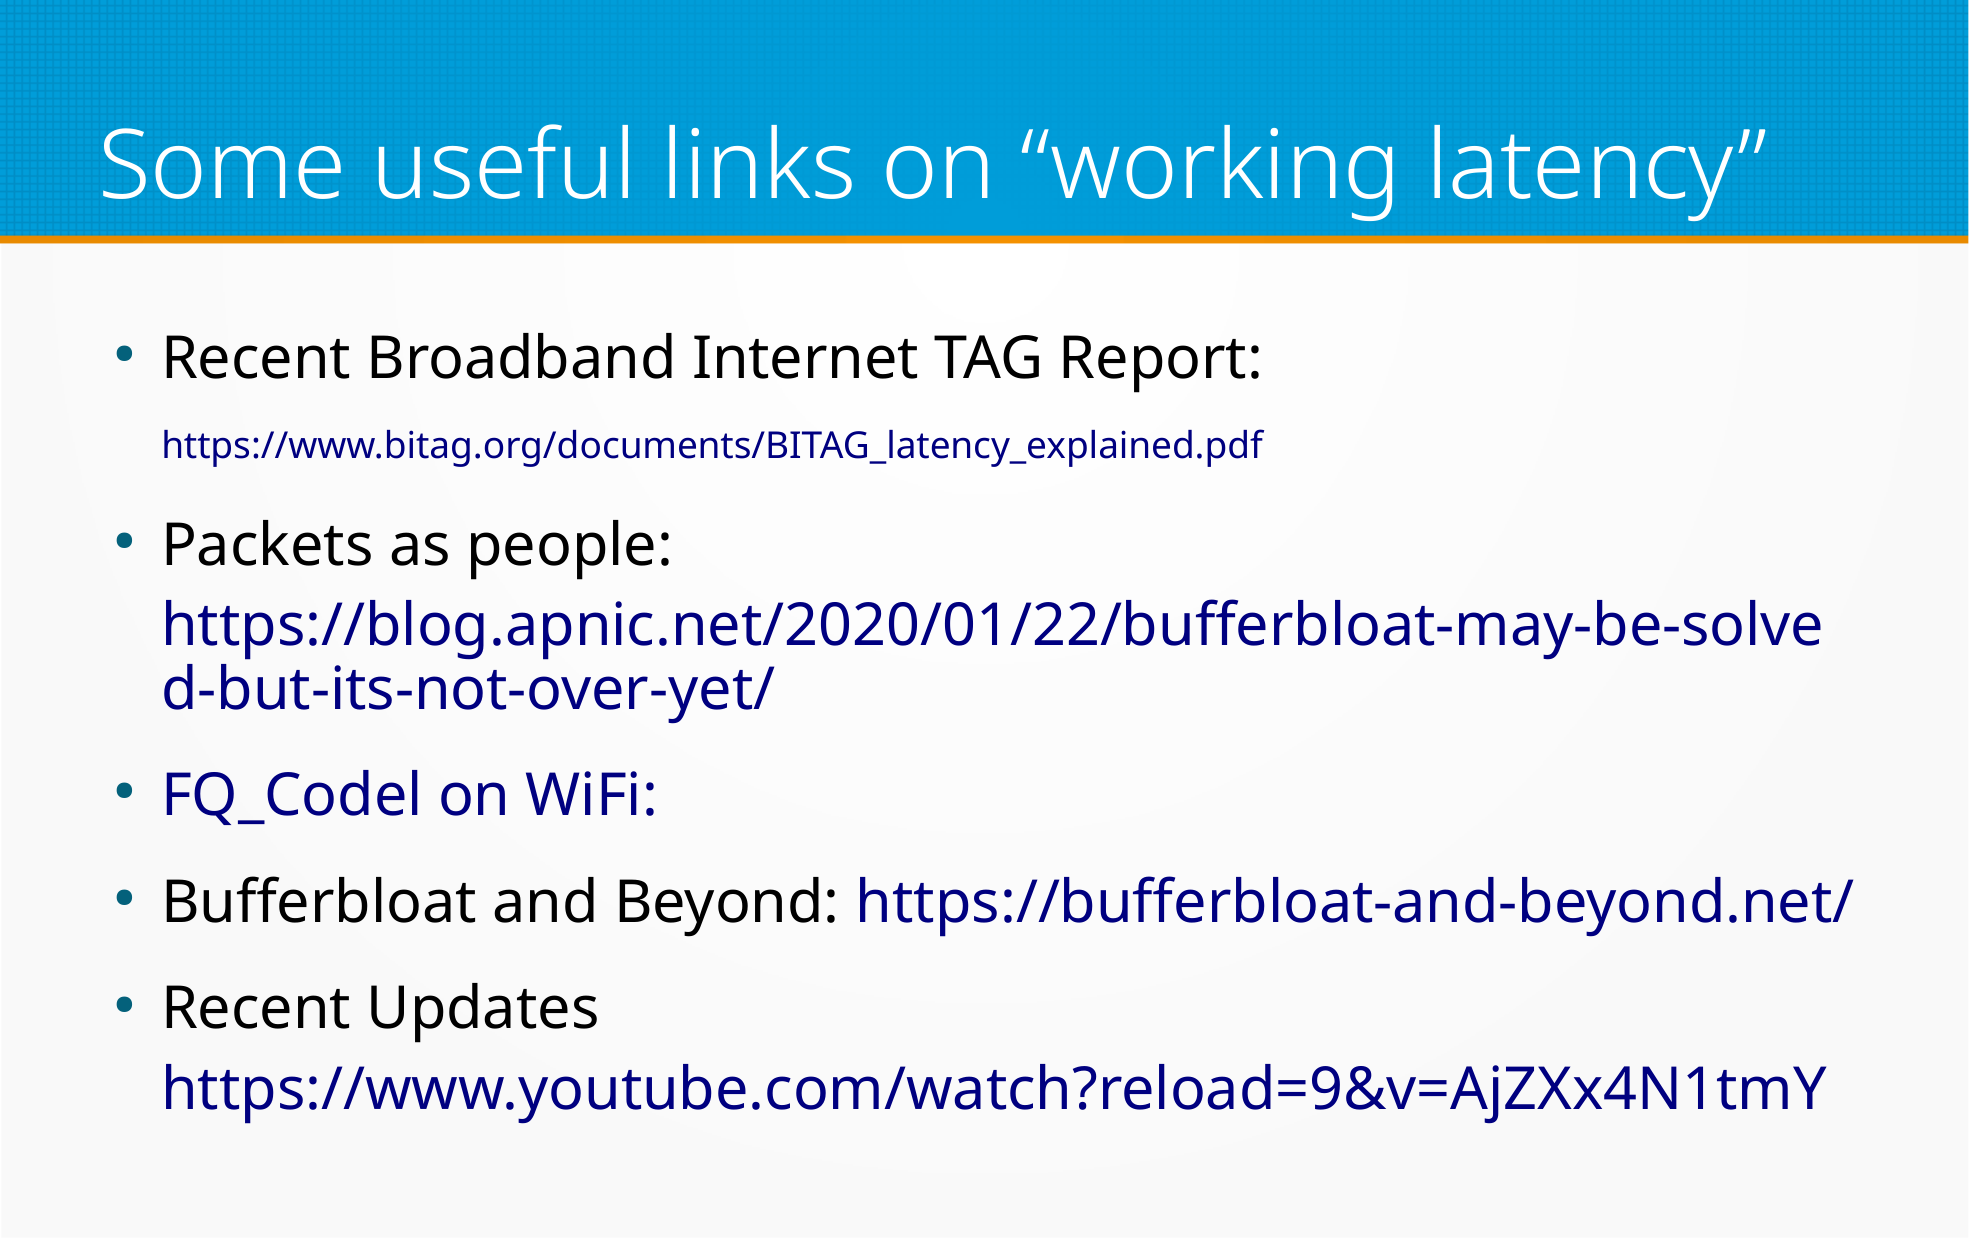

# Some useful links on “working latency”
Recent Broadband Internet TAG Report: https://www.bitag.org/documents/BITAG_latency_explained.pdf
Packets as people: https://blog.apnic.net/2020/01/22/bufferbloat-may-be-solved-but-its-not-over-yet/
FQ_Codel on WiFi:
Bufferbloat and Beyond: https://bufferbloat-and-beyond.net/
Recent Updateshttps://www.youtube.com/watch?reload=9&v=AjZXx4N1tmY